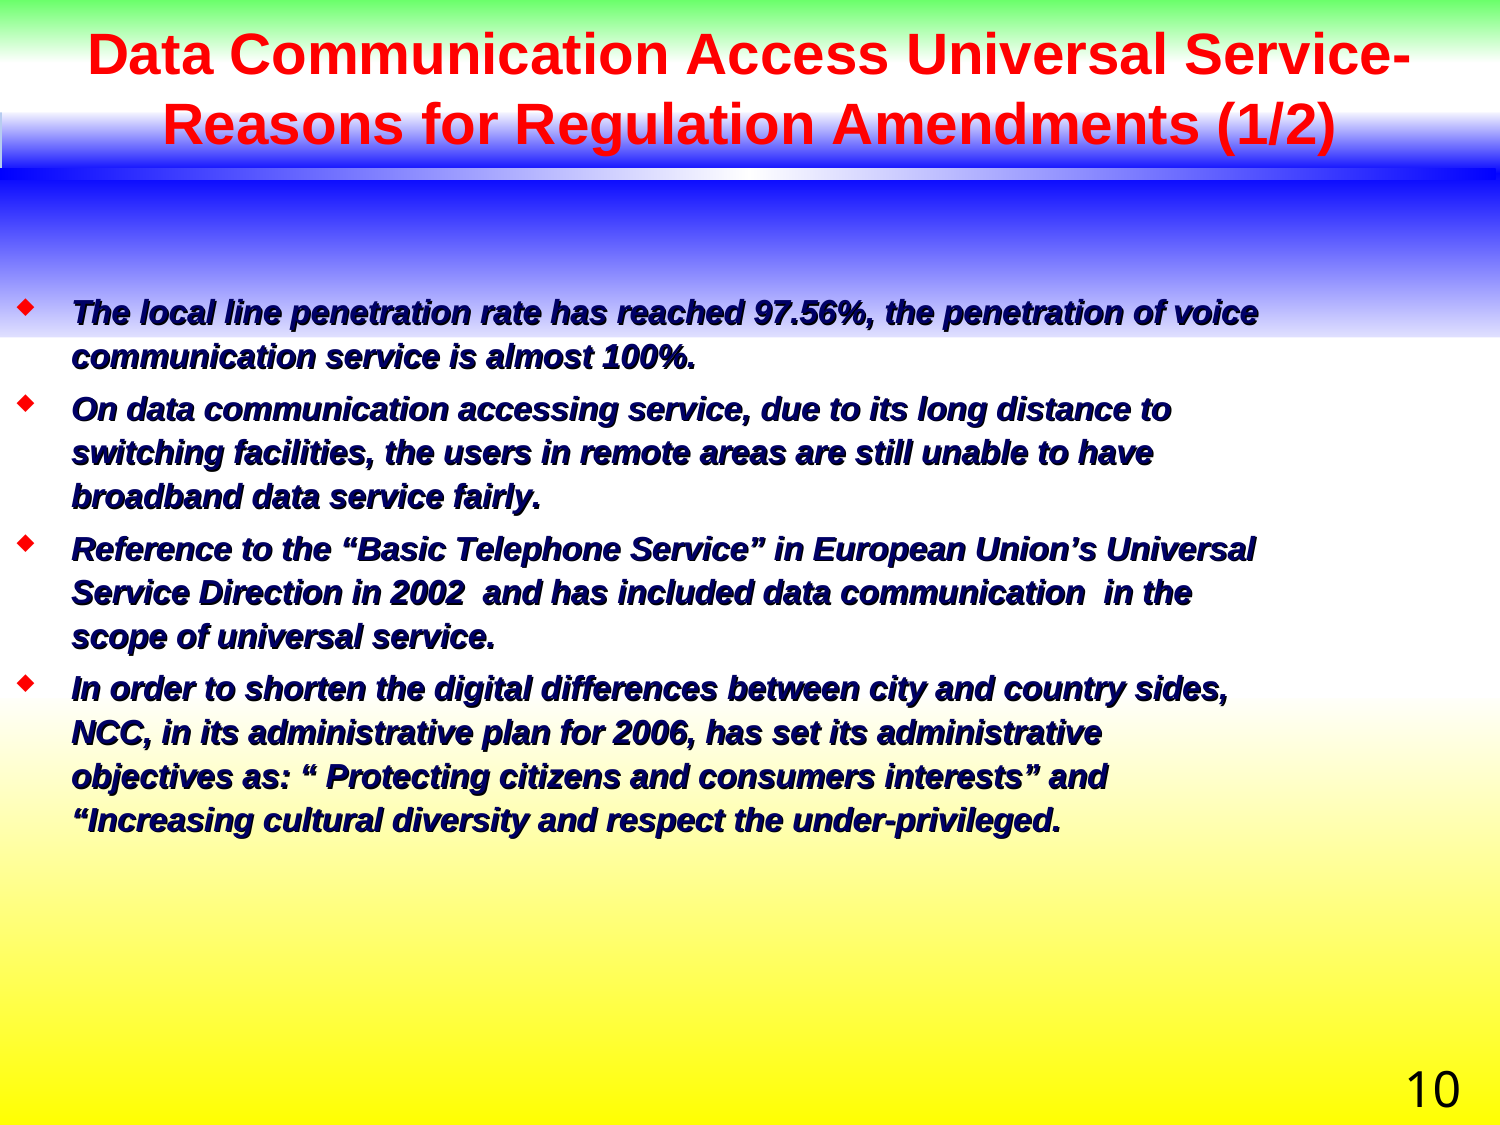

# Data Communication Access Universal Service-Reasons for Regulation Amendments (1/2)
The local line penetration rate has reached 97.56%, the penetration of voice communication service is almost 100%.
On data communication accessing service, due to its long distance to switching facilities, the users in remote areas are still unable to have broadband data service fairly.
Reference to the “Basic Telephone Service” in European Union’s Universal Service Direction in 2002 and has included data communication in the scope of universal service.
In order to shorten the digital differences between city and country sides, NCC, in its administrative plan for 2006, has set its administrative objectives as: “ Protecting citizens and consumers interests” and “Increasing cultural diversity and respect the under-privileged.
10